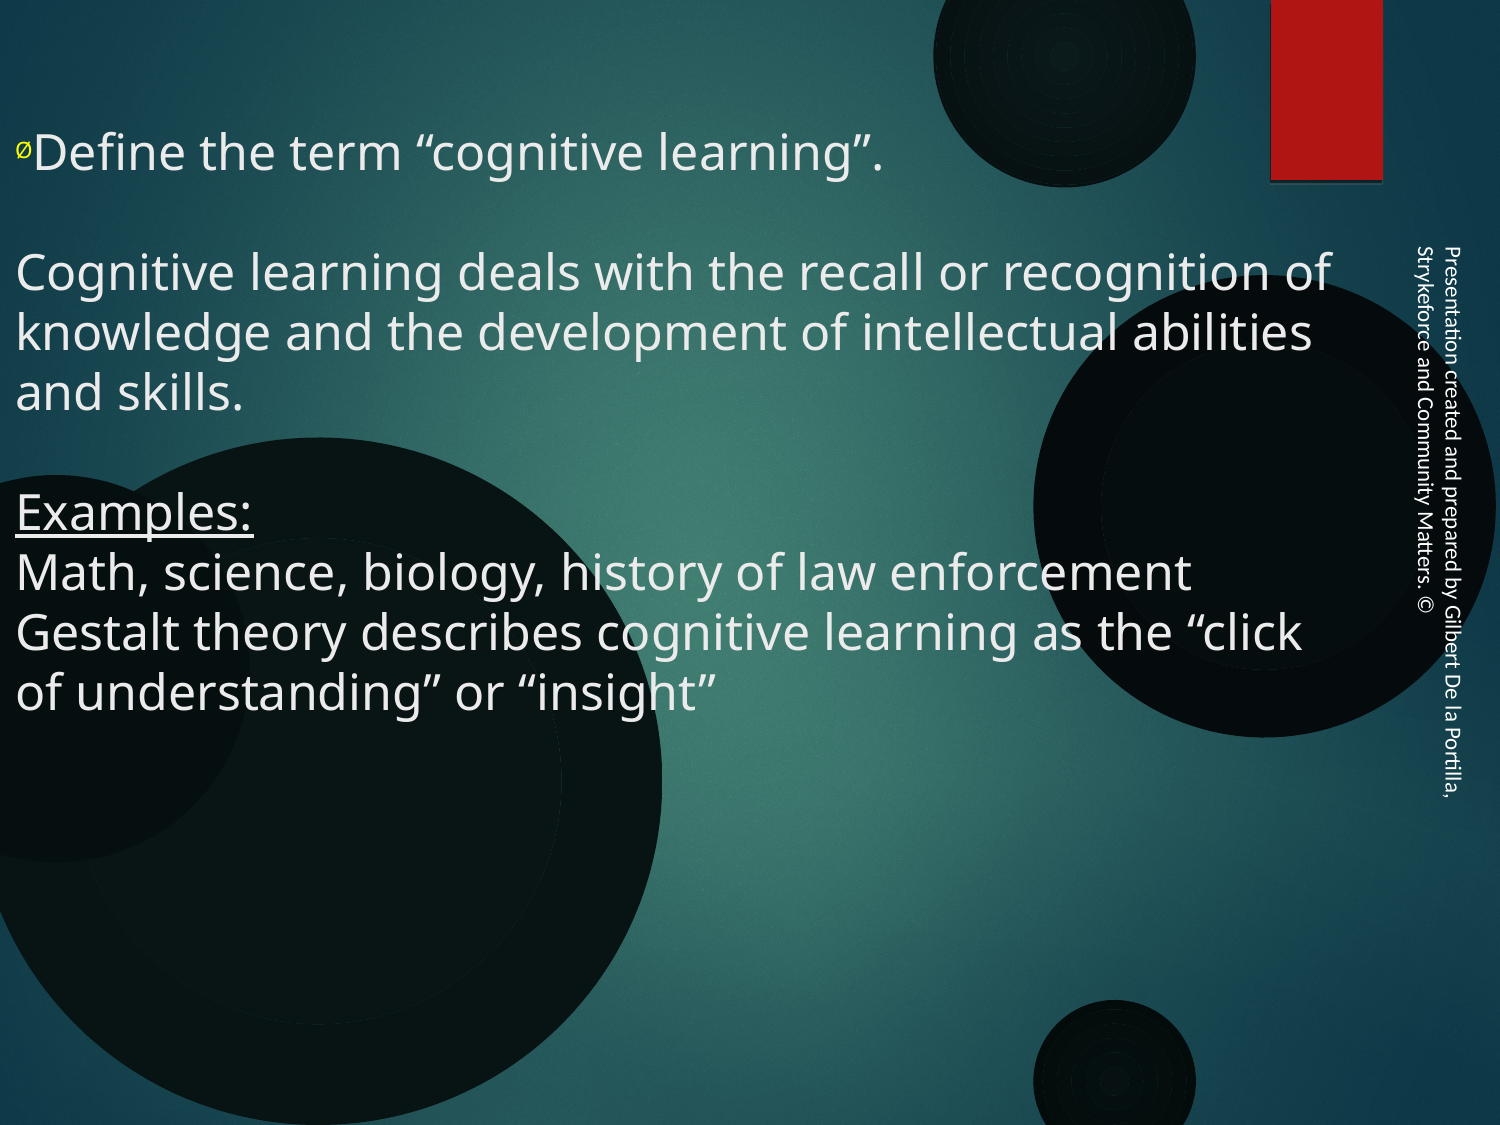

# Define the term “cognitive learning”.   Cognitive learning deals with the recall or recognition of knowledge and the development of intellectual abilities and skills.   Examples: Math, science, biology, history of law enforcement Gestalt theory describes cognitive learning as the “click of understanding” or “insight”
Presentation created and prepared by Gilbert De la Portilla, Strykeforce and Community Matters. ©